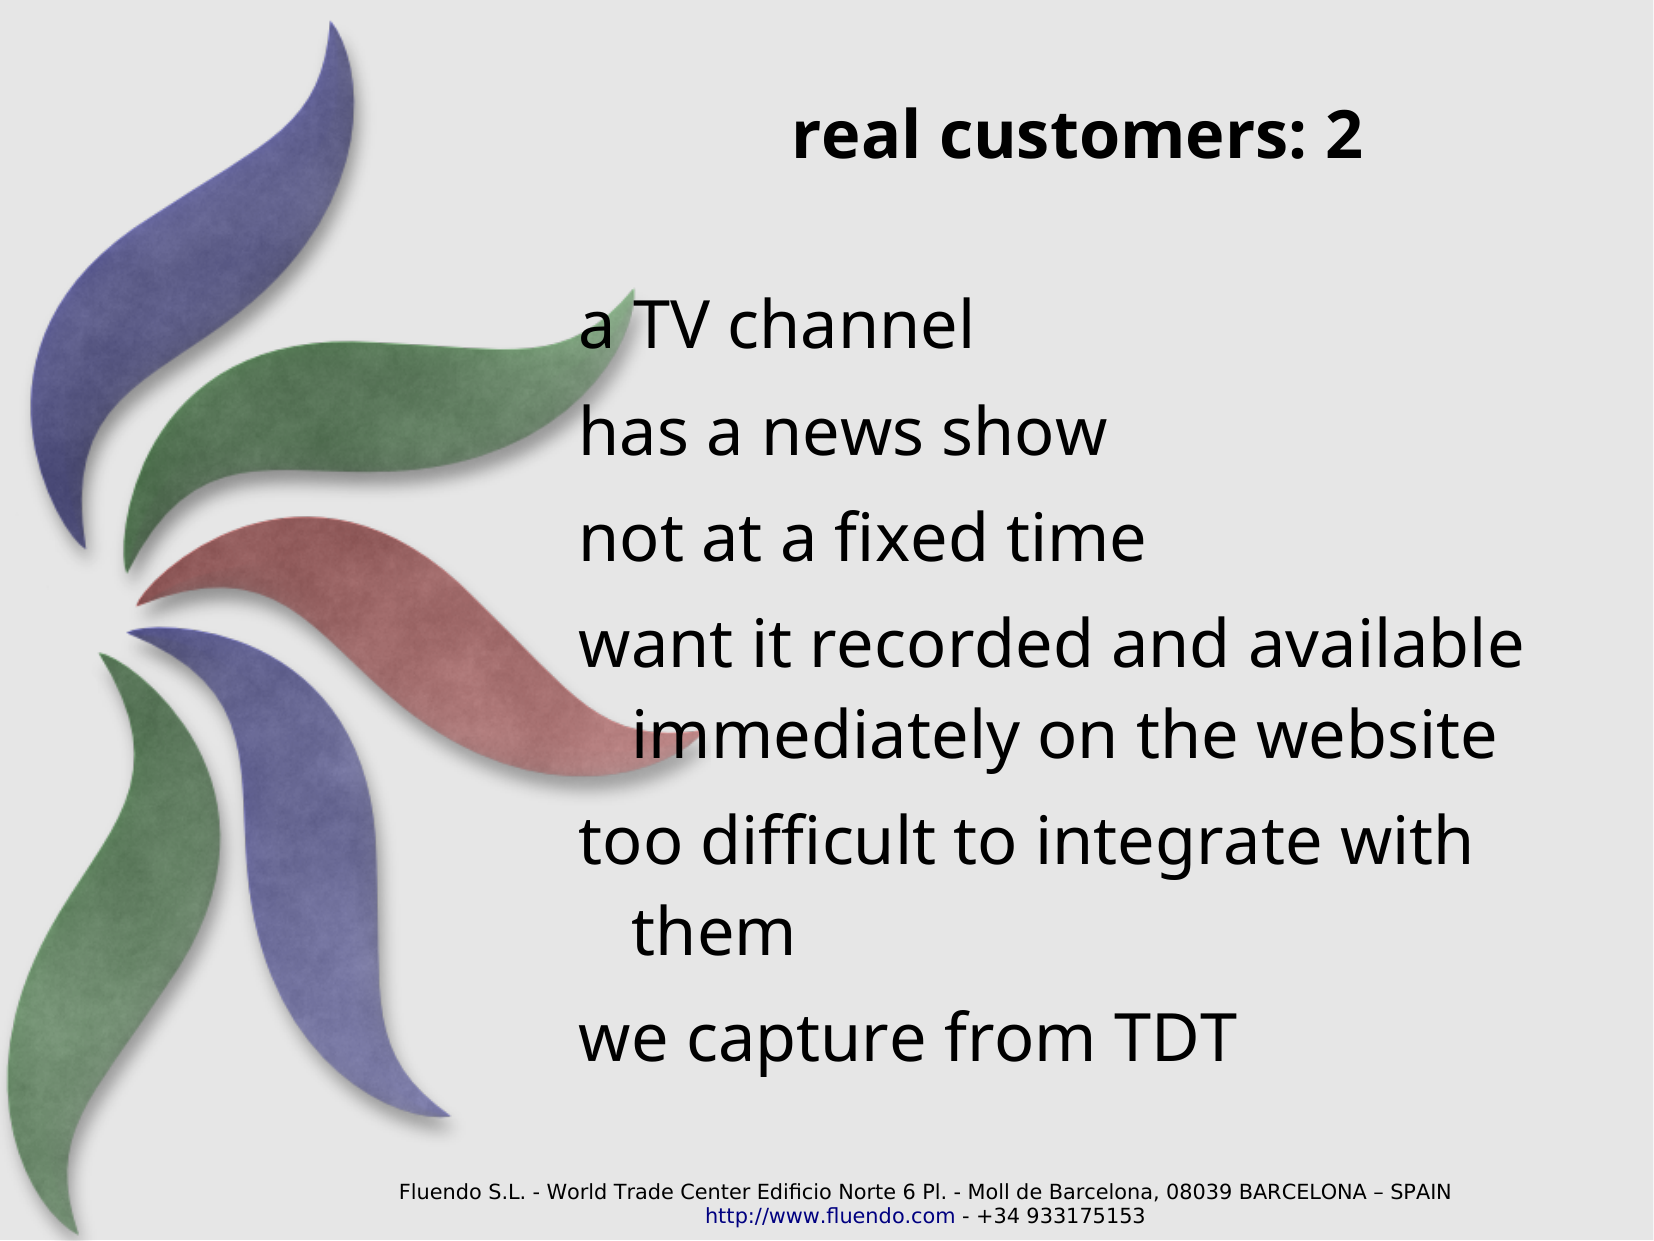

# real customers: 2
a TV channel
has a news show
not at a fixed time
want it recorded and available immediately on the website
too difficult to integrate with them
we capture from TDT